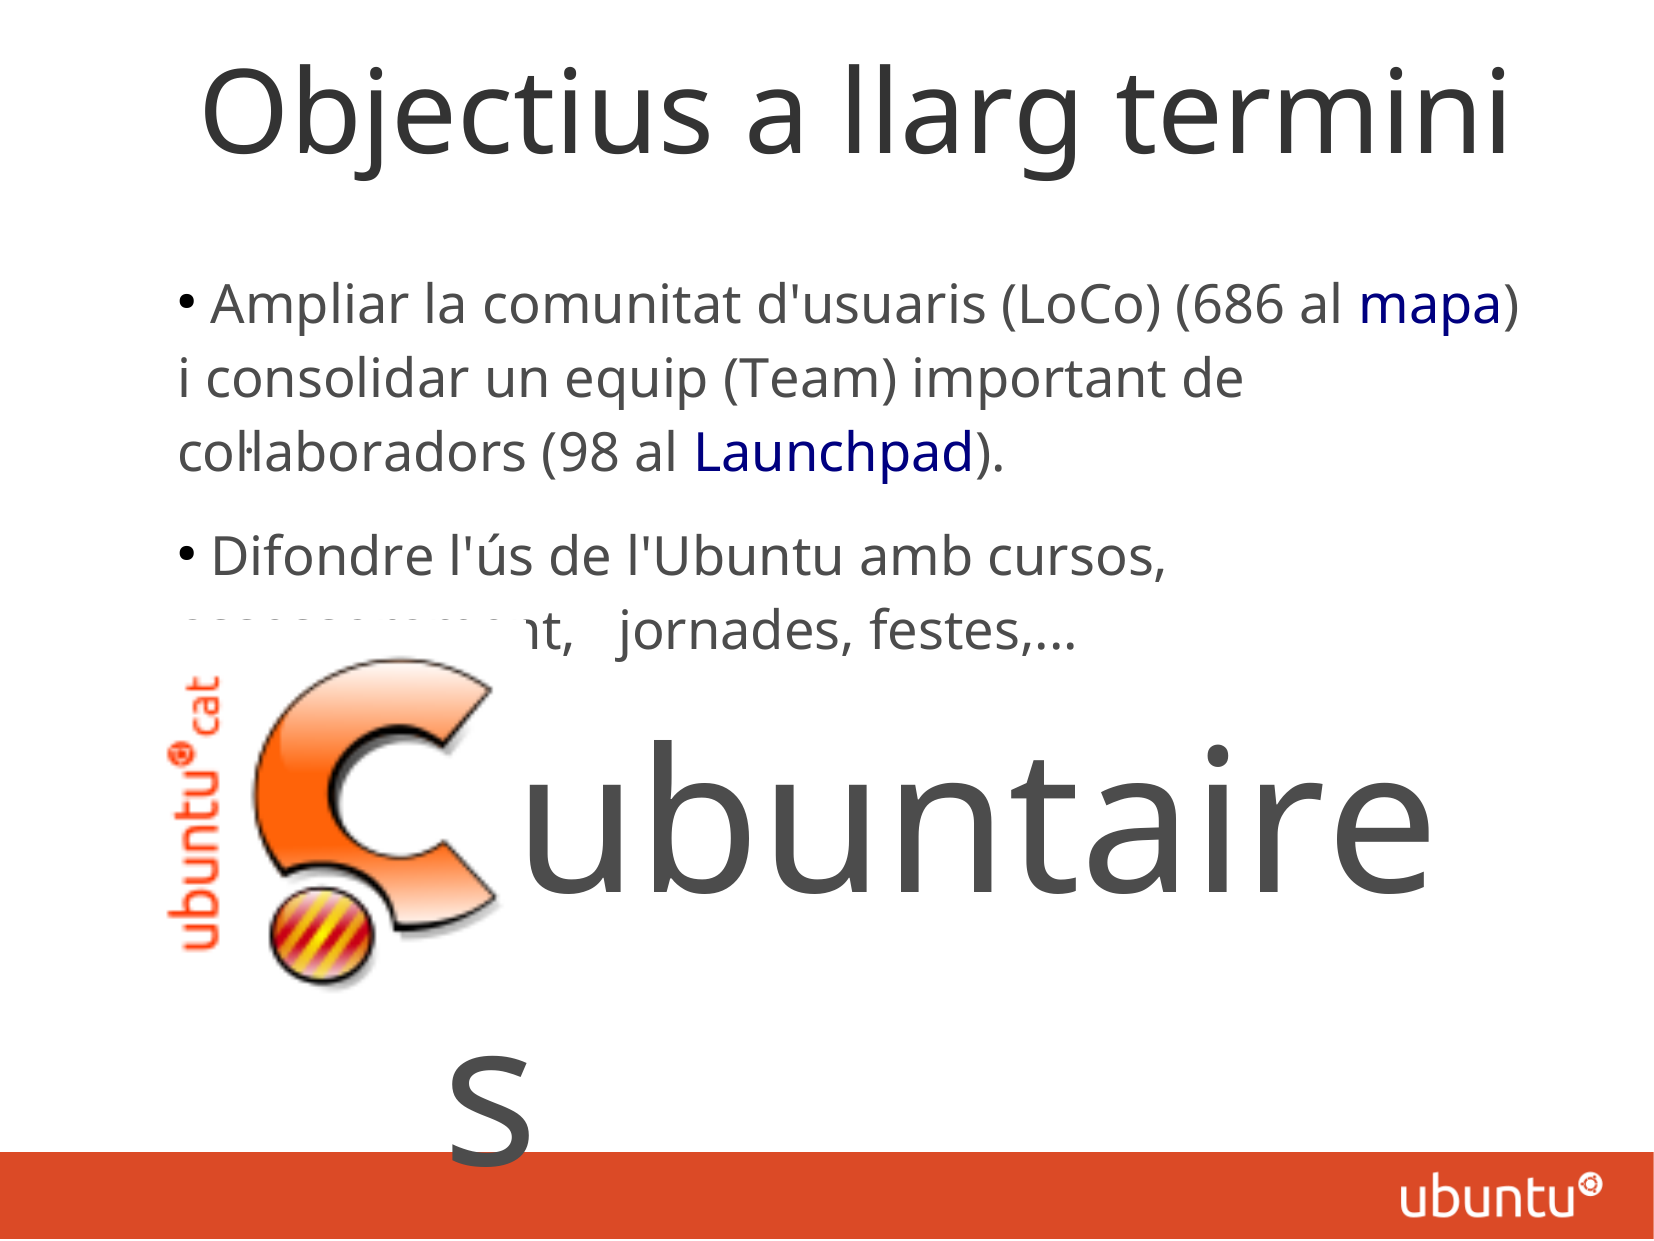

# Objectius a llarg termini
 Ampliar la comunitat d'usuaris (LoCo) (686 al mapa) i consolidar un equip (Team) important de coŀlaboradors (98 al Launchpad).
 Difondre l'ús de l'Ubuntu amb cursos, assessorament, jornades, festes,...
ubuntaires